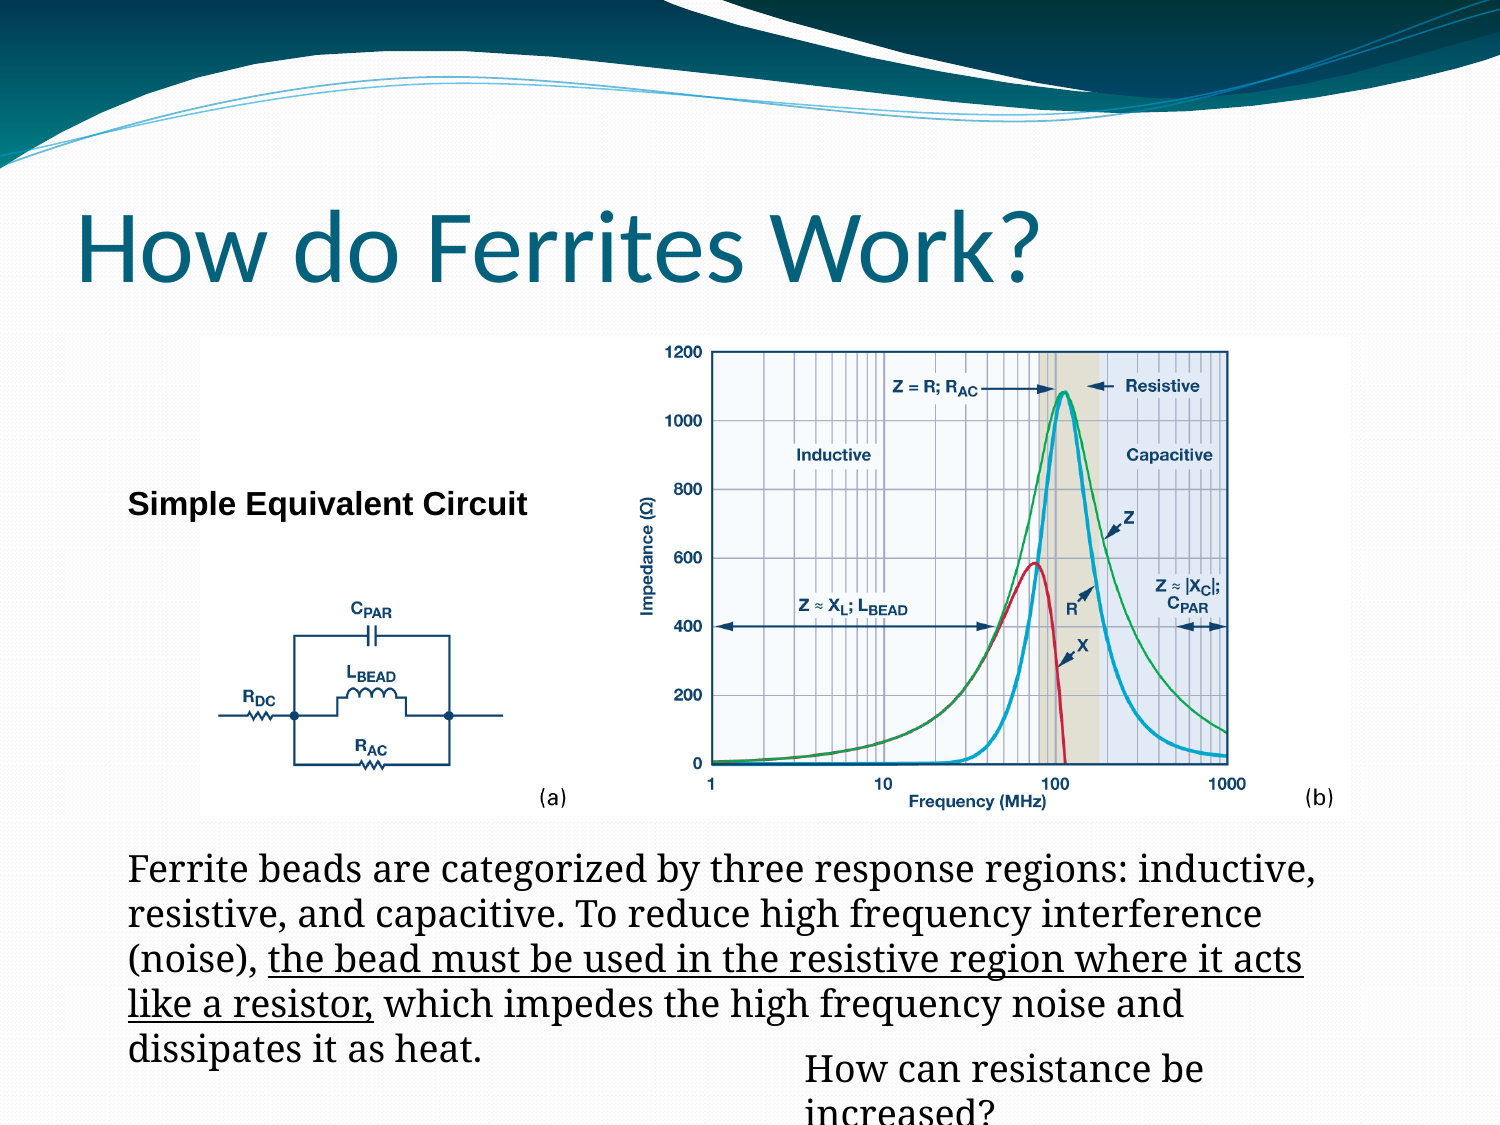

# How do Ferrites Work?
Simple Equivalent Circuit
Ferrite beads are categorized by three response regions: inductive, resistive, and capacitive. To reduce high frequency interference (noise), the bead must be used in the resistive region where it acts like a resistor, which impedes the high frequency noise and dissipates it as heat.
How can resistance be increased?